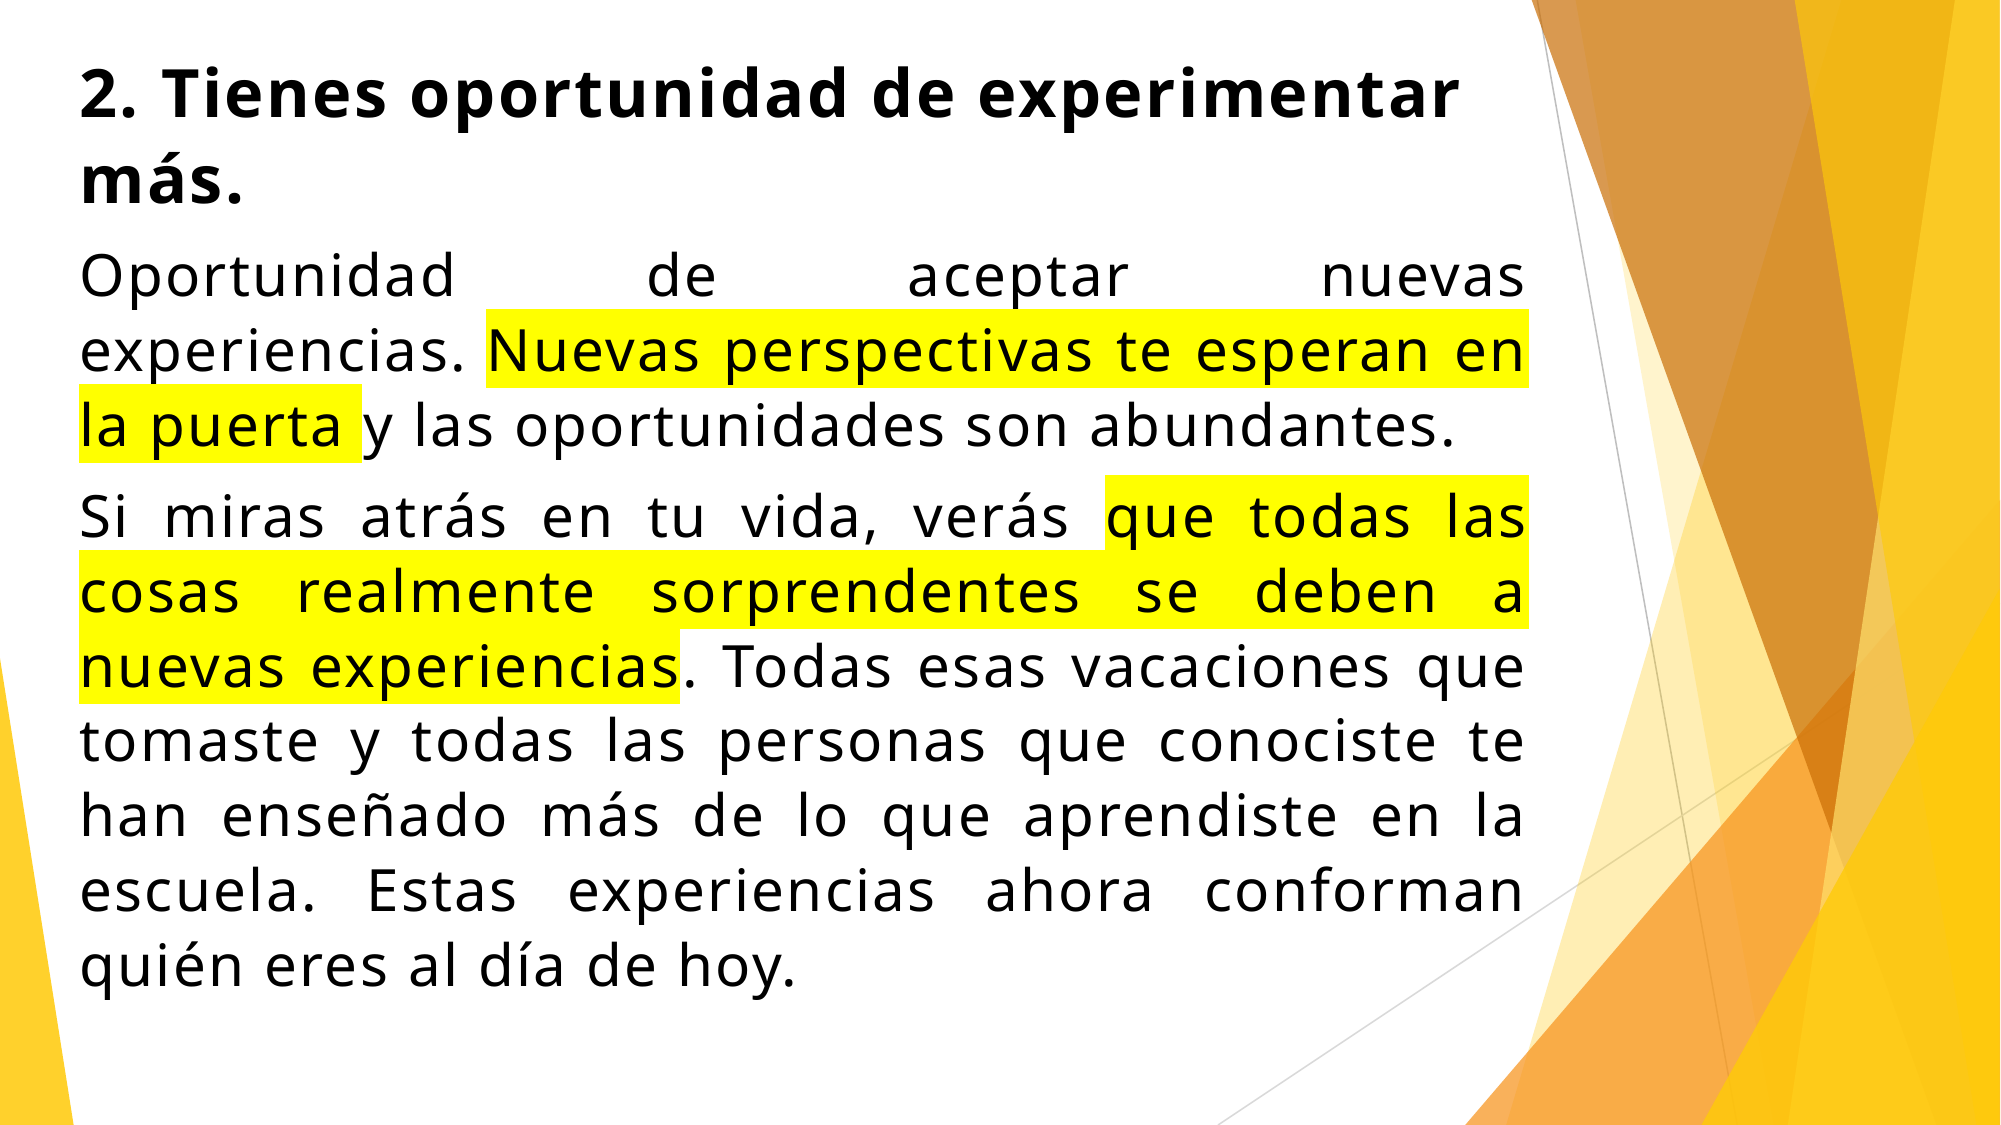

2. Tienes oportunidad de experimentar más.
Oportunidad de aceptar nuevas experiencias. Nuevas perspectivas te esperan en la puerta y las oportunidades son abundantes.
Si miras atrás en tu vida, verás que todas las cosas realmente sorprendentes se deben a nuevas experiencias. Todas esas vacaciones que tomaste y todas las personas que conociste te han enseñado más de lo que aprendiste en la escuela. Estas experiencias ahora conforman quién eres al día de hoy.